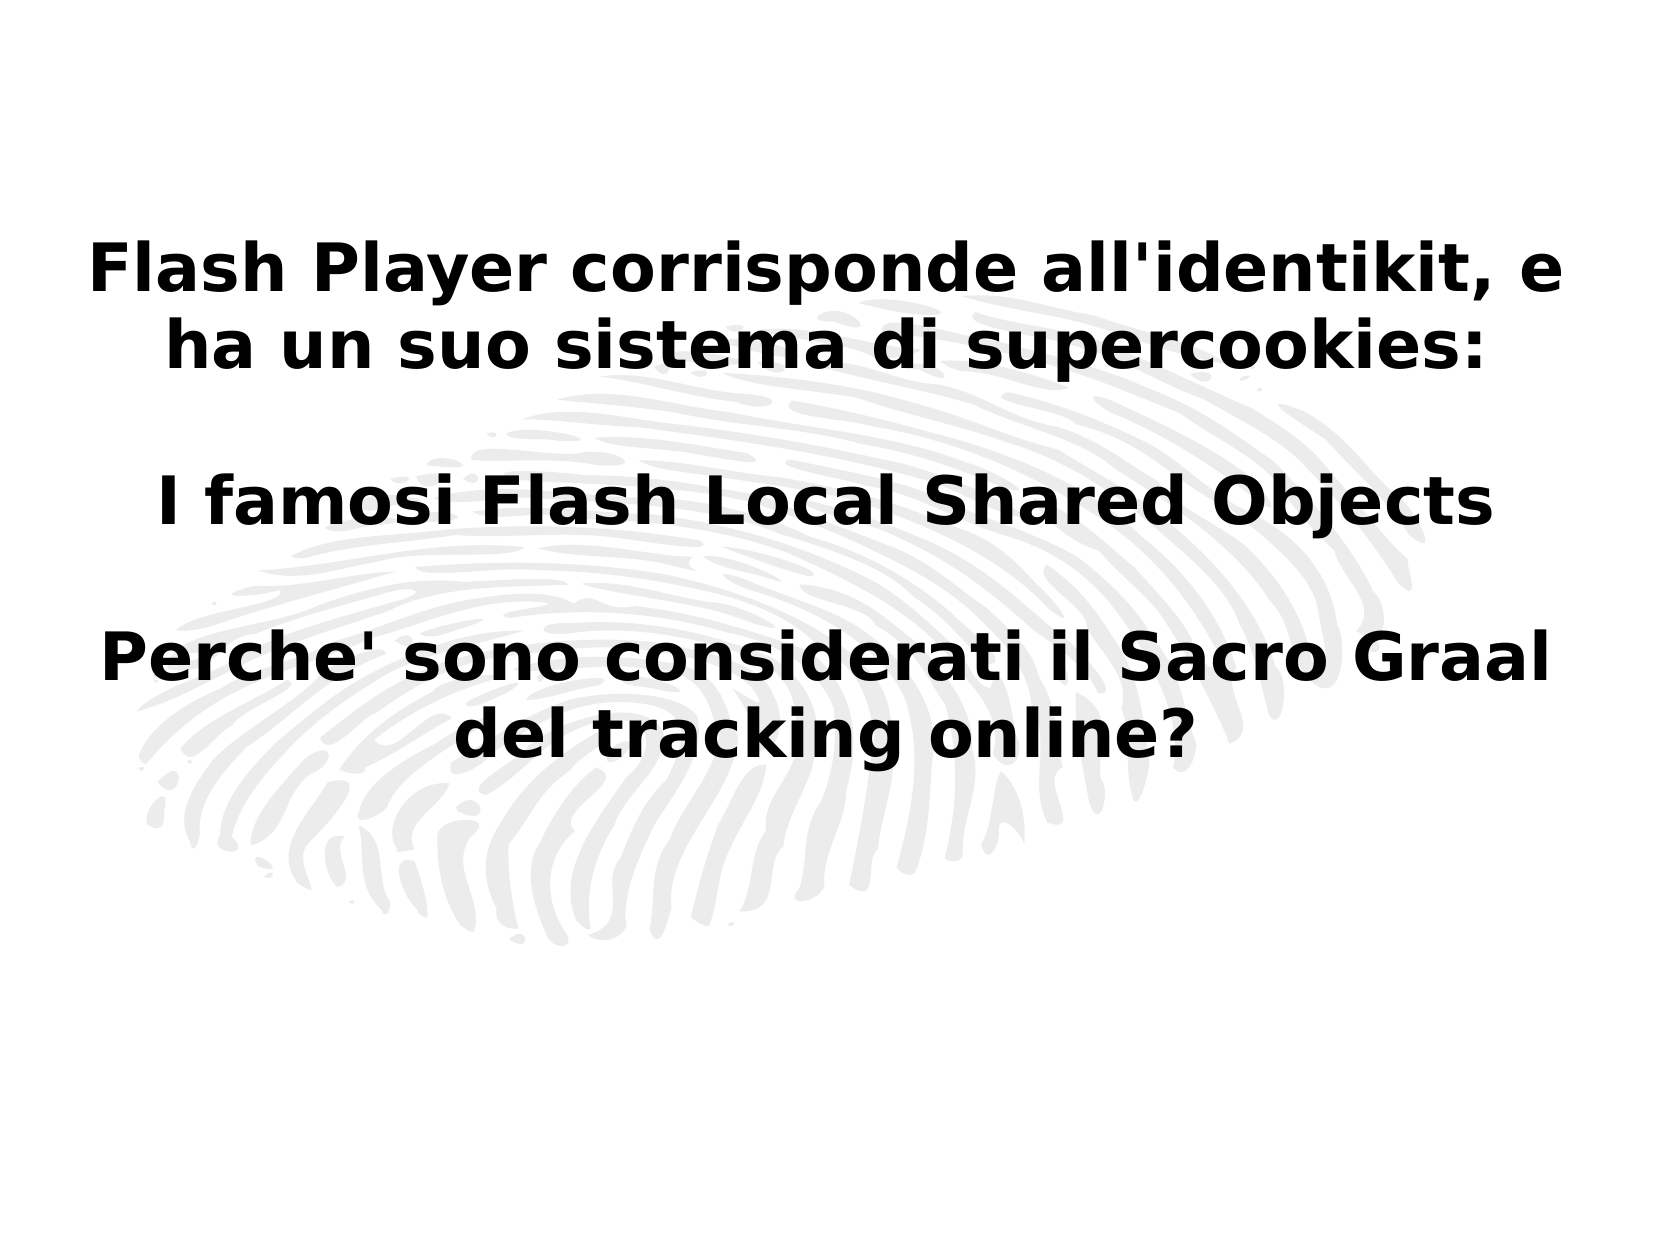

# Flash Player corrisponde all'identikit, e ha un suo sistema di supercookies:
I famosi Flash Local Shared Objects
Perche' sono considerati il Sacro Graal del tracking online?